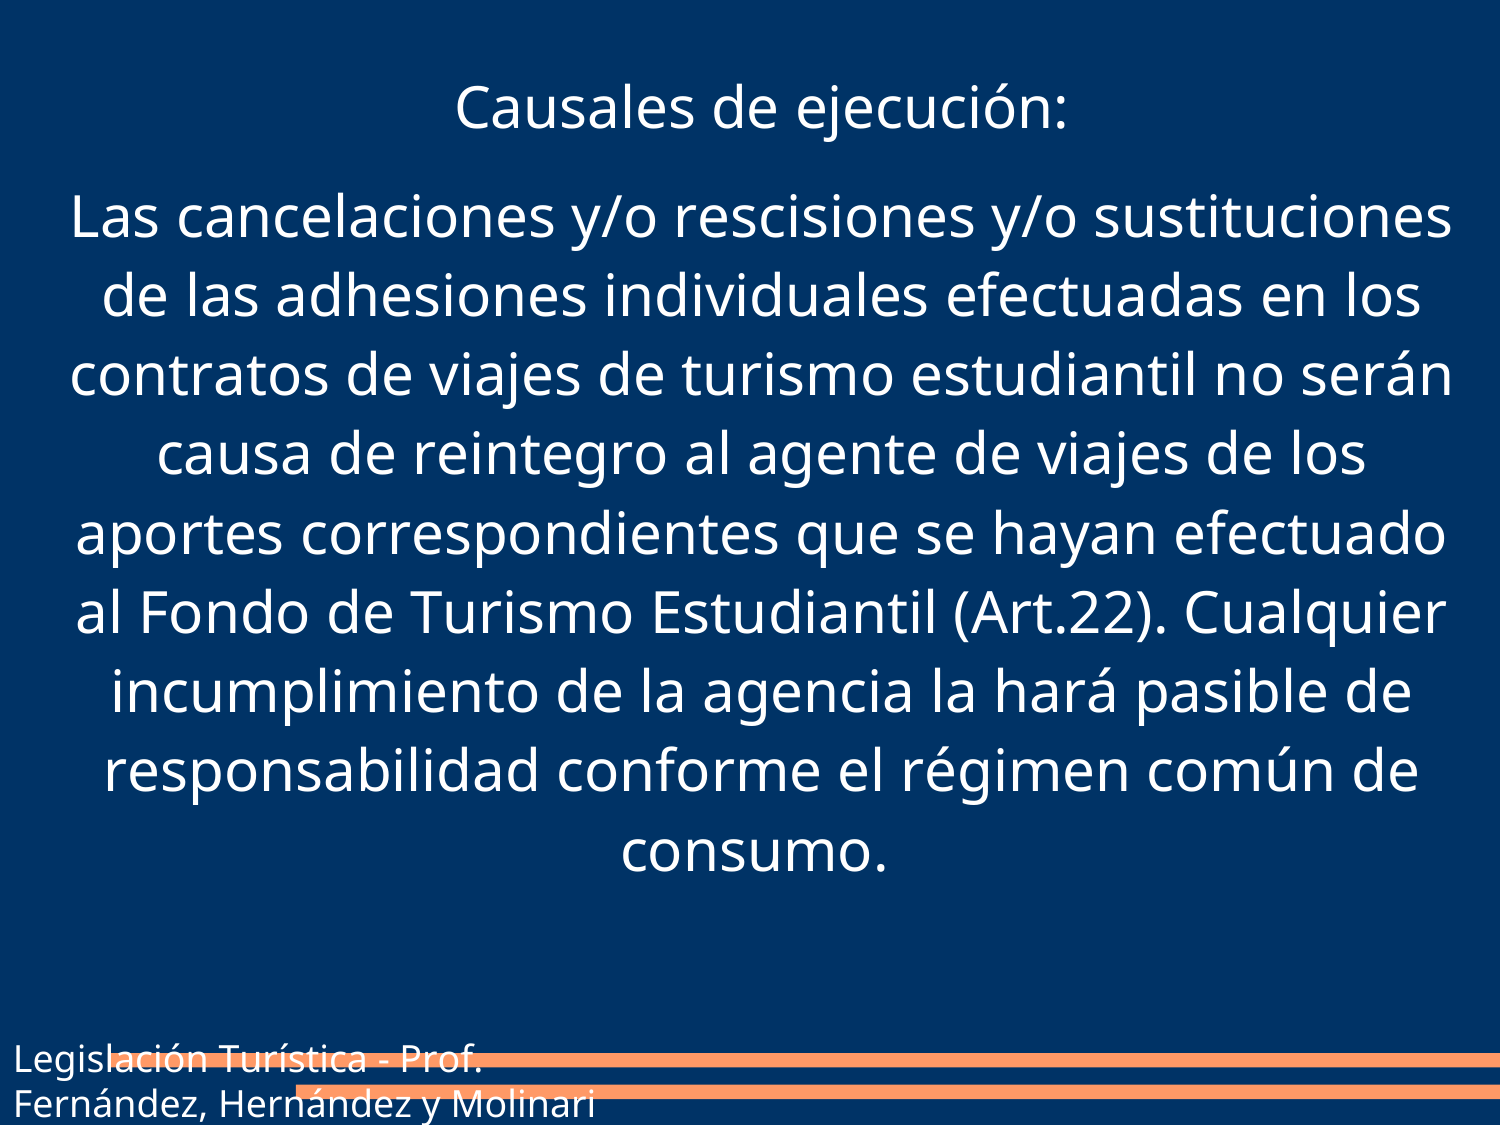

# Causales de ejecución:
Las cancelaciones y/o rescisiones y/o sustituciones de las adhesiones individuales efectuadas en los contratos de viajes de turismo estudiantil no serán causa de reintegro al agente de viajes de los aportes correspondientes que se hayan efectuado al Fondo de Turismo Estudiantil (Art.22). Cualquier incumplimiento de la agencia la hará pasible de responsabilidad conforme el régimen común de consumo.
Legislación Turística - Prof. Fernández, Hernández y Molinari